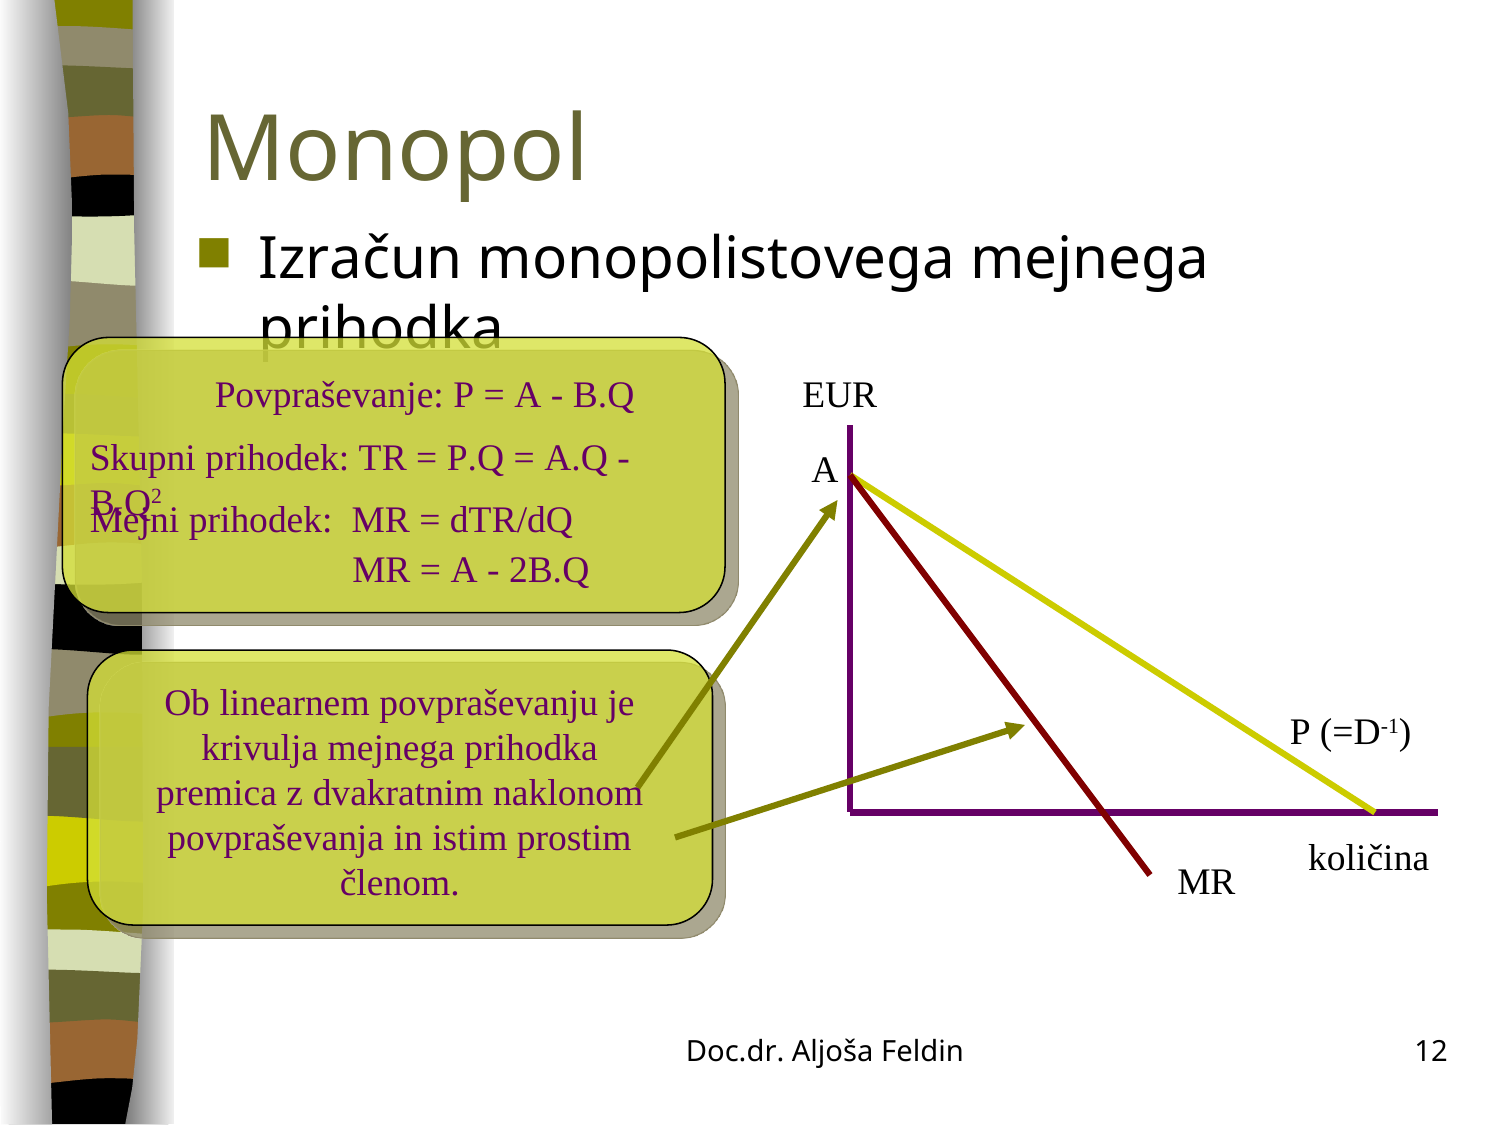

Monopol
# Izračun monopolistovega mejnega prihodka
Povpraševanje: P = A - B.Q
EUR
Skupni prihodek: TR = P.Q = A.Q - B.Q2
A
Mejni prihodek: MR = dTR/dQ
MR = A - 2B.Q
Ob linearnem povpraševanju je krivulja mejnega prihodka premica z dvakratnim naklonom povpraševanja in istim prostim členom.
P (=D-1)
količina
MR
Doc.dr. Aljoša Feldin